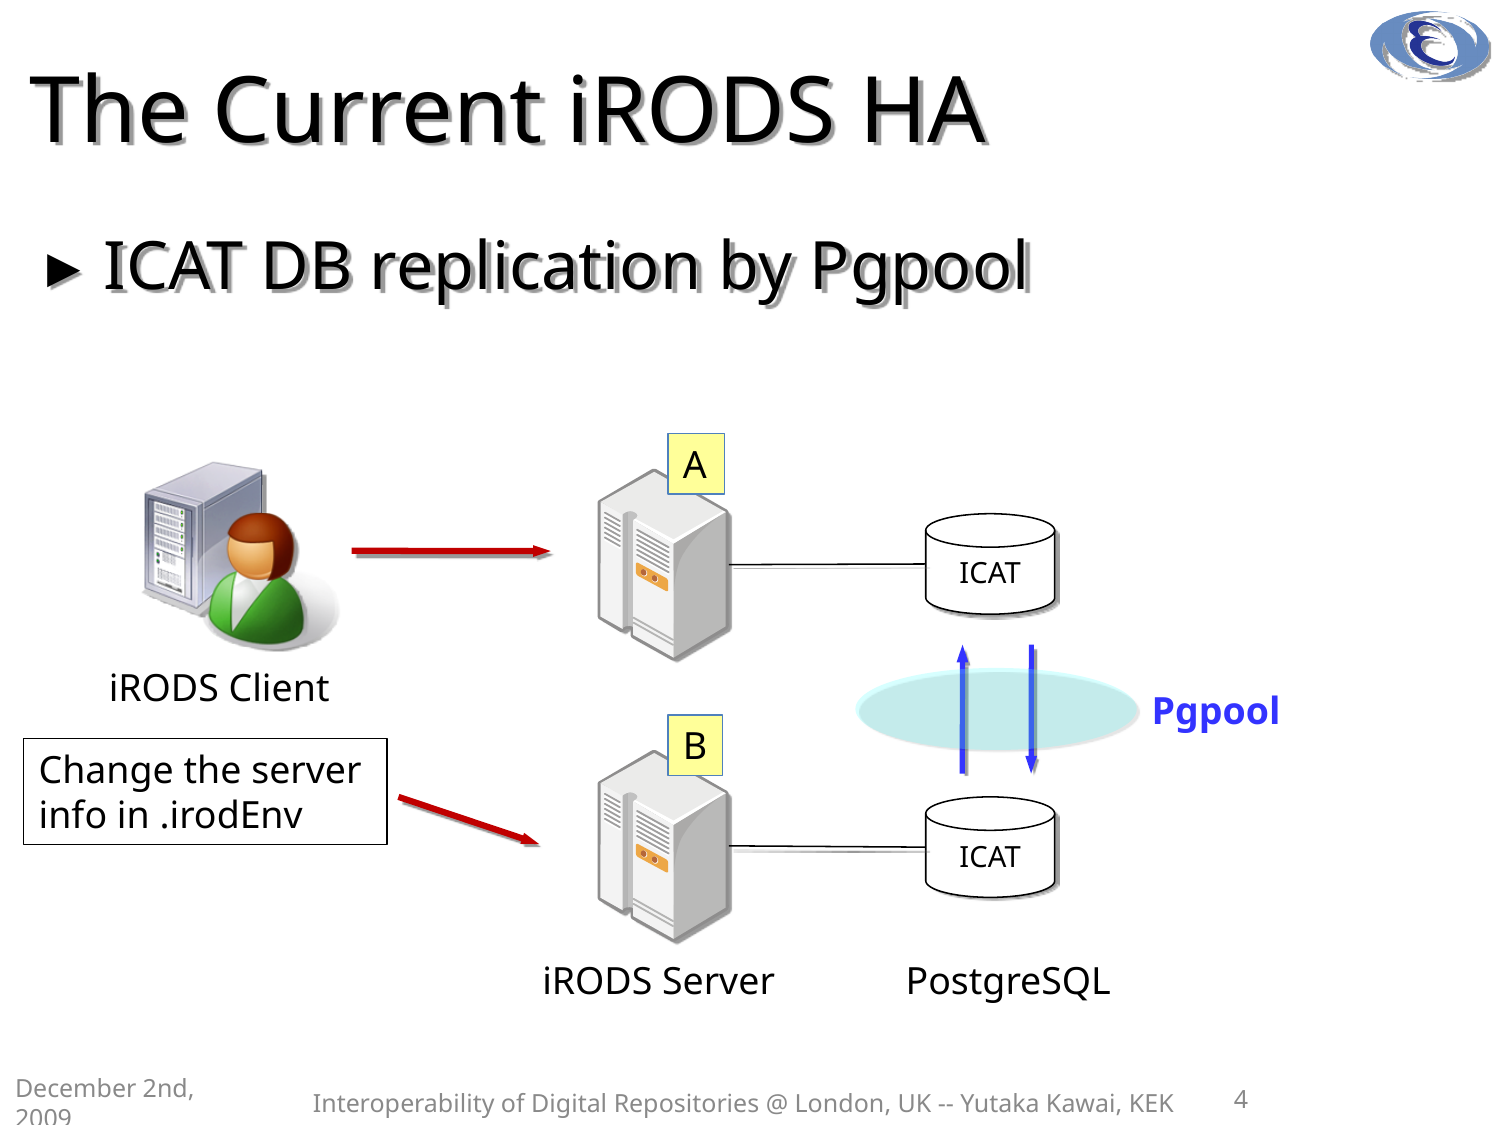

# The Current iRODS HA
ICAT DB replication by Pgpool
A
ICAT
iRODS Client
Pgpool
B
Change the server info in .irodEnv
ICAT
iRODS Server
PostgreSQL
December 2nd, 2009
Interoperability of Digital Repositories @ London, UK -- Yutaka Kawai, KEK
4